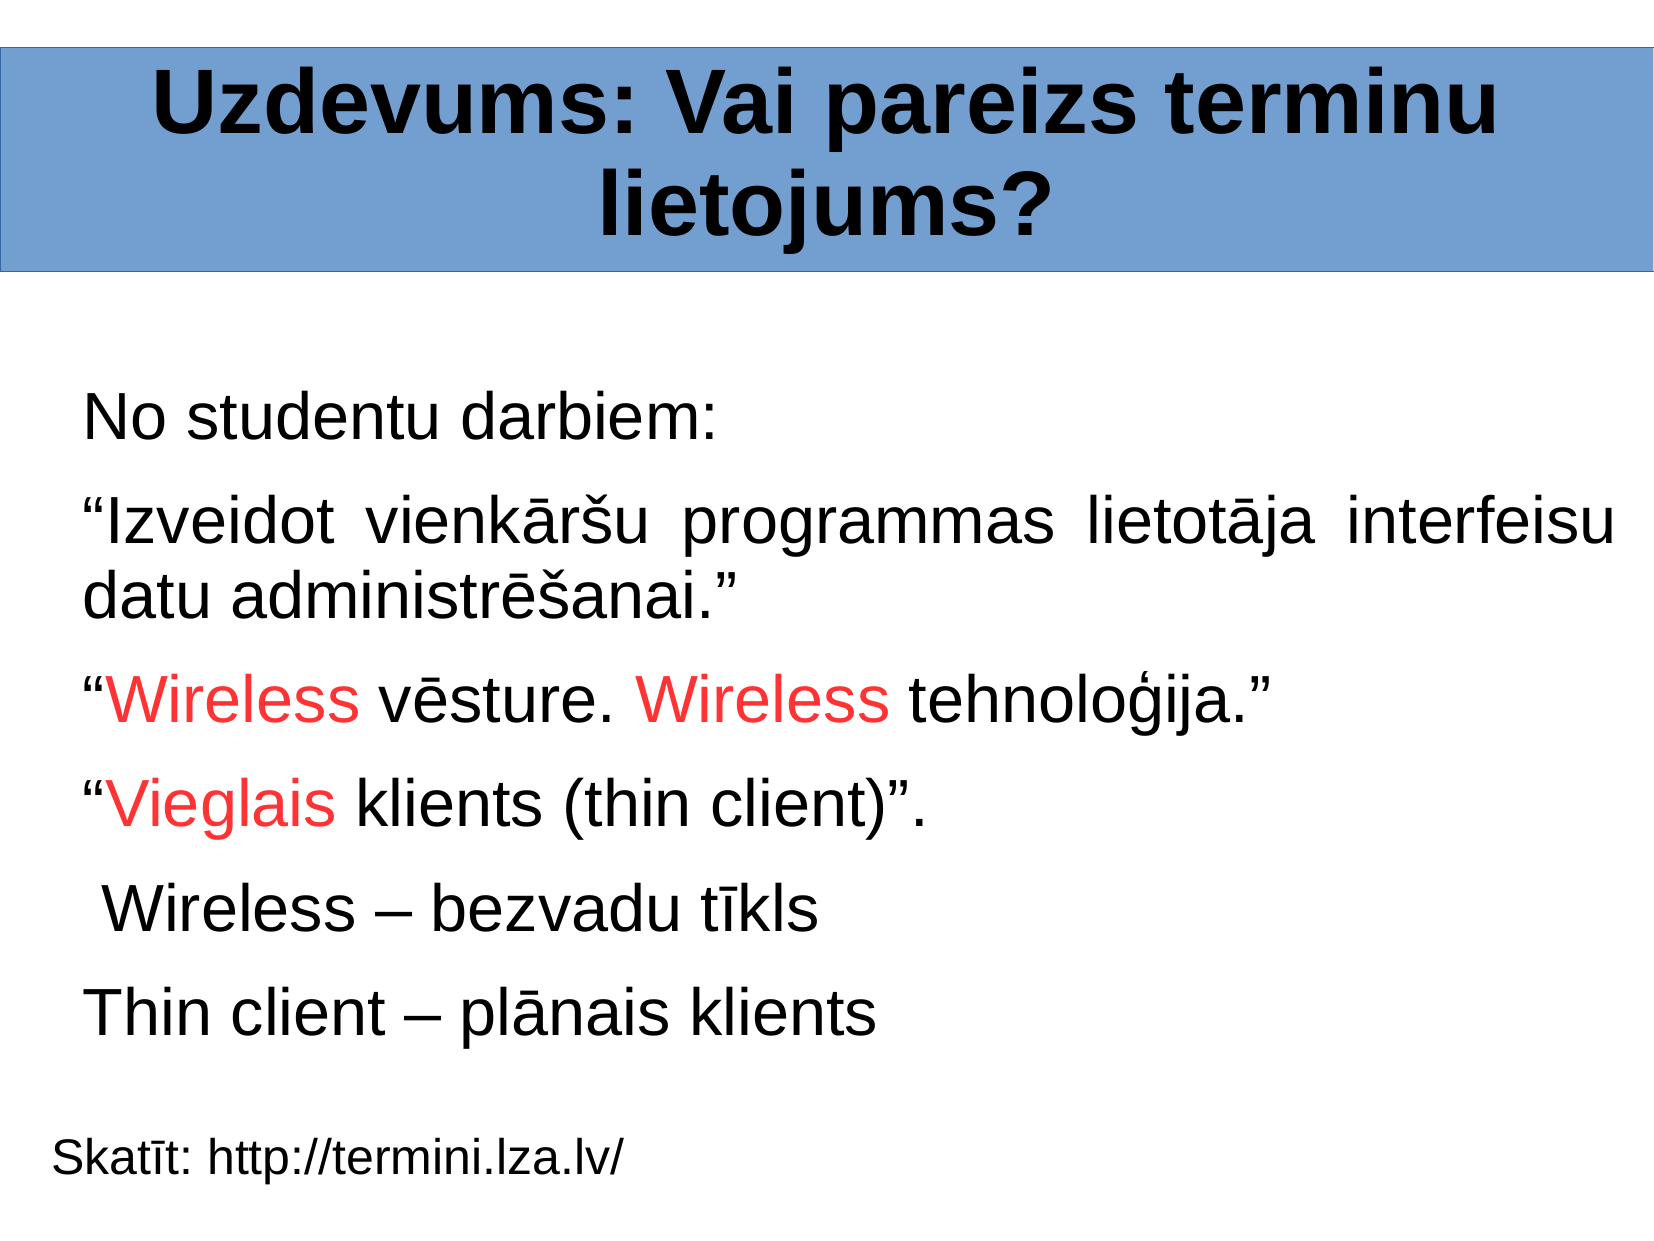

# Uzdevums: Vai pareizs terminu lietojums?
No studentu darbiem:
“Izveidot vienkāršu programmas lietotāja interfeisu datu administrēšanai.”
“Wireless vēsture. Wireless tehnoloģija.”
“Vieglais klients (thin client)”.
 Wireless – bezvadu tīkls
Thin client – plānais klients
Skatīt: http://termini.lza.lv/